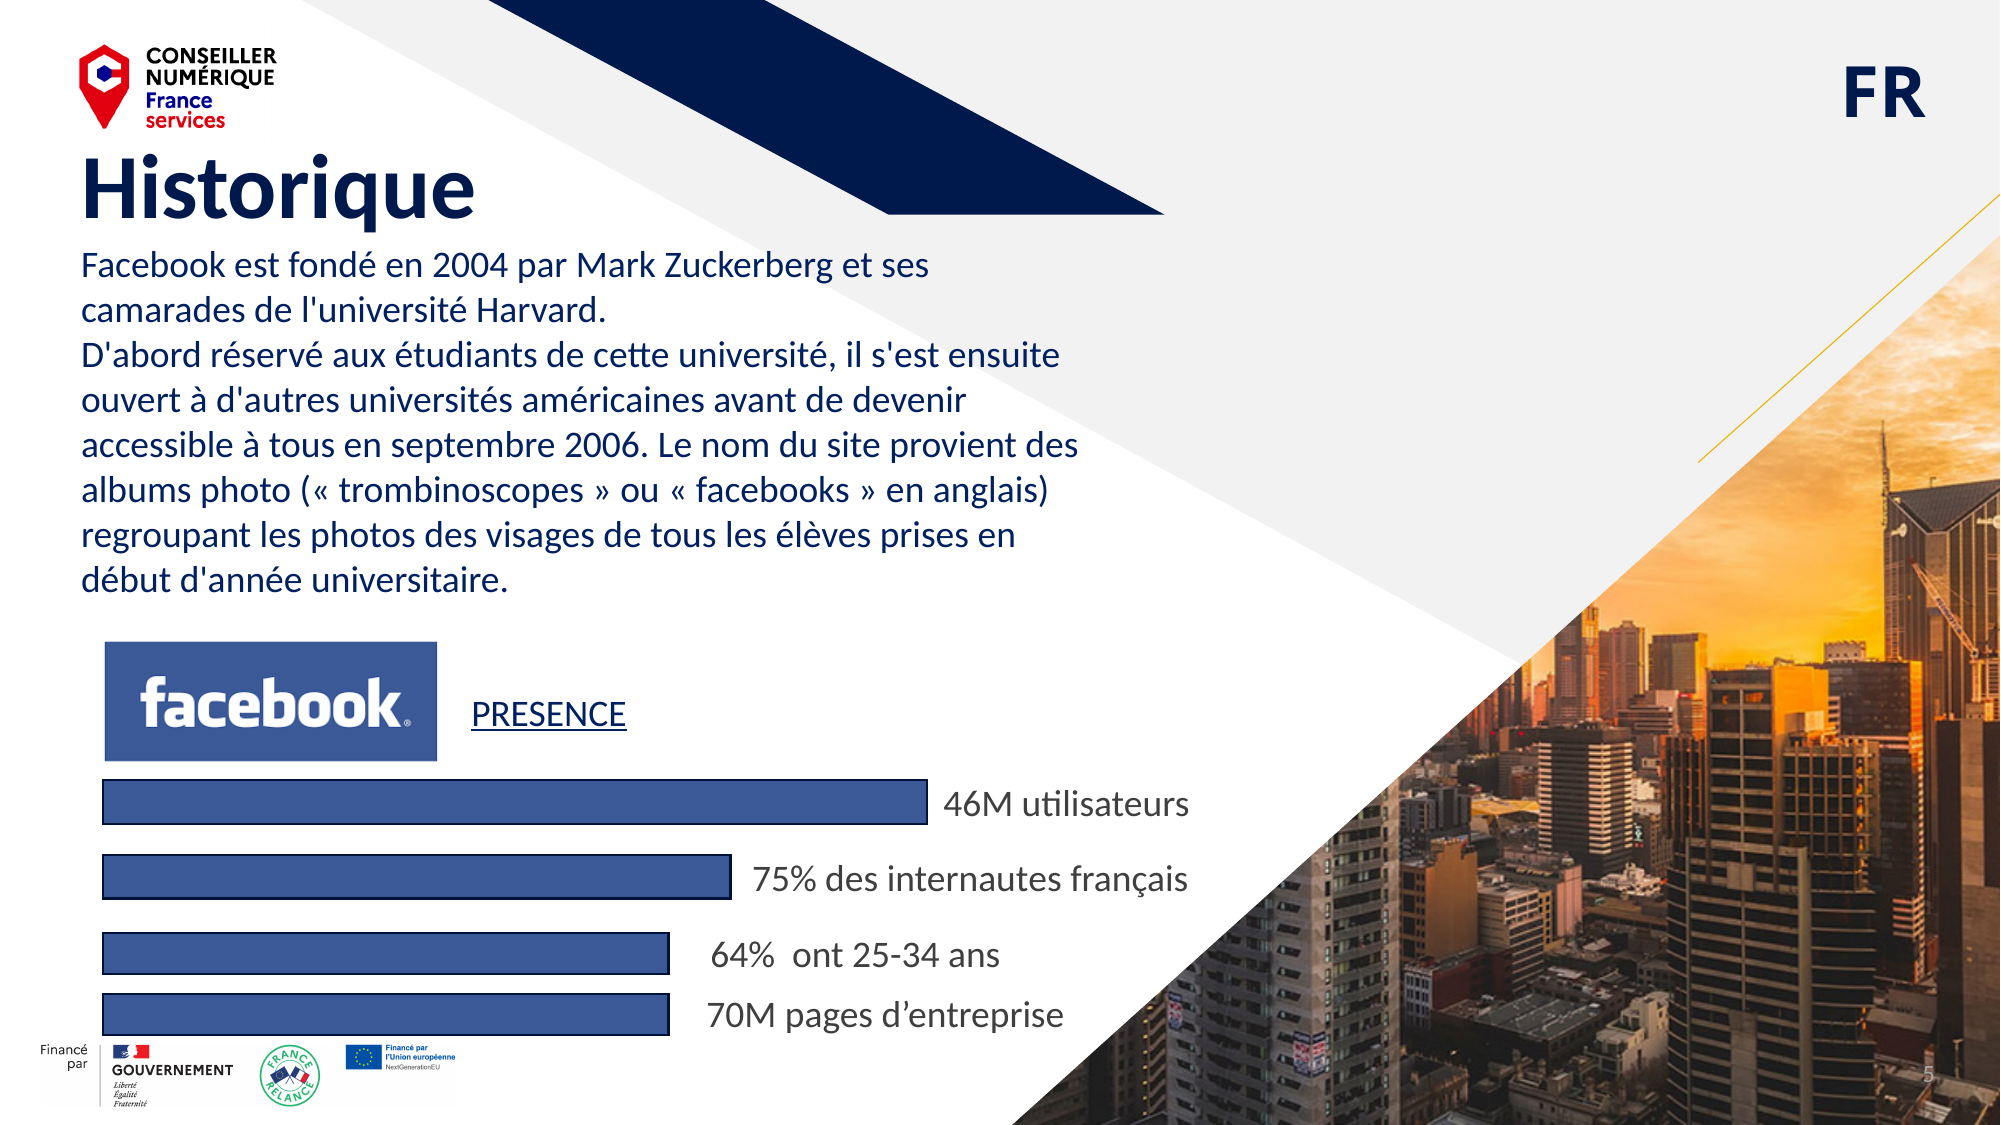

Historique
Facebook est fondé en 2004 par Mark Zuckerberg et ses camarades de l'université Harvard.
D'abord réservé aux étudiants de cette université, il s'est ensuite ouvert à d'autres universités américaines avant de devenir accessible à tous en septembre 2006. Le nom du site provient des albums photo (« trombinoscopes » ou « facebooks » en anglais) regroupant les photos des visages de tous les élèves prises en début d'année universitaire.
PRESENCE
46M utilisateurs
75% des internautes français
64% ont 25-34 ans
70M pages d’entreprise